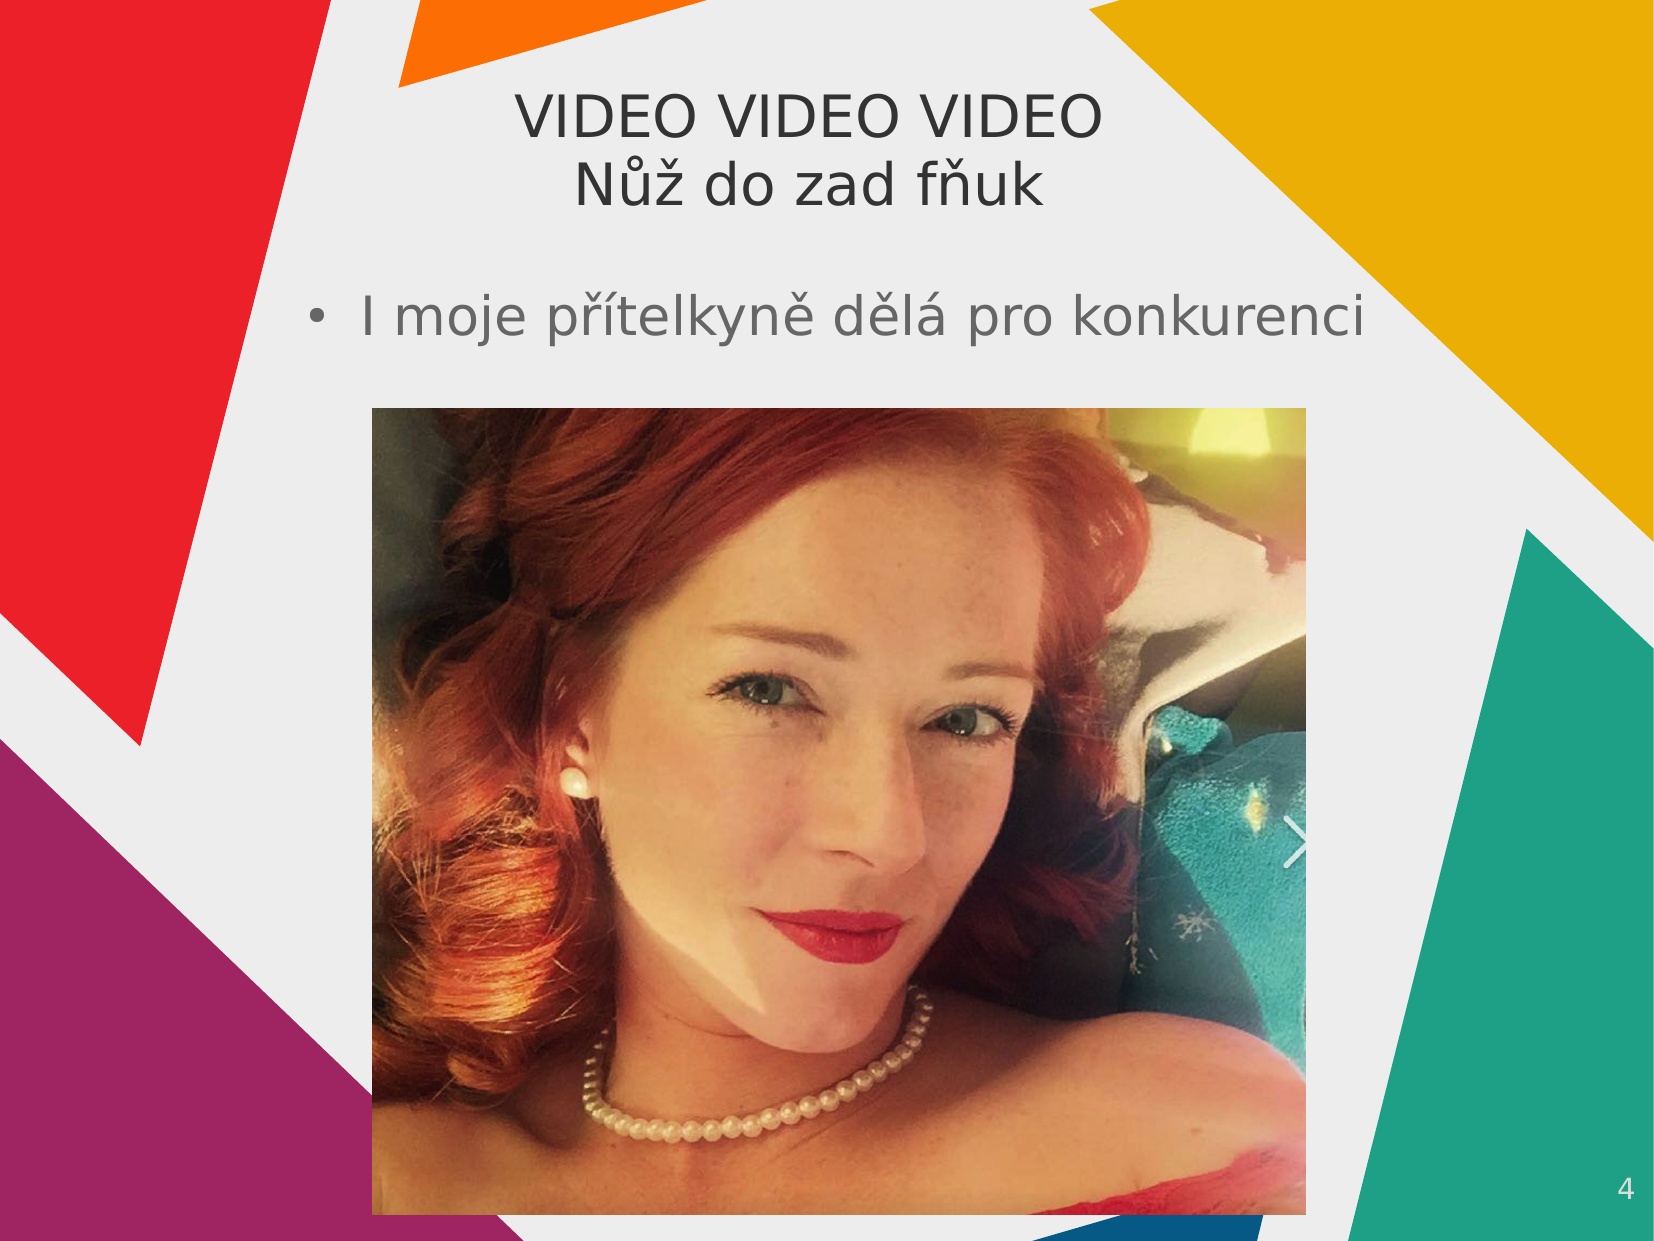

# VIDEO VIDEO VIDEO Nůž do zad fňuk
I moje přítelkyně dělá pro konkurenci
4